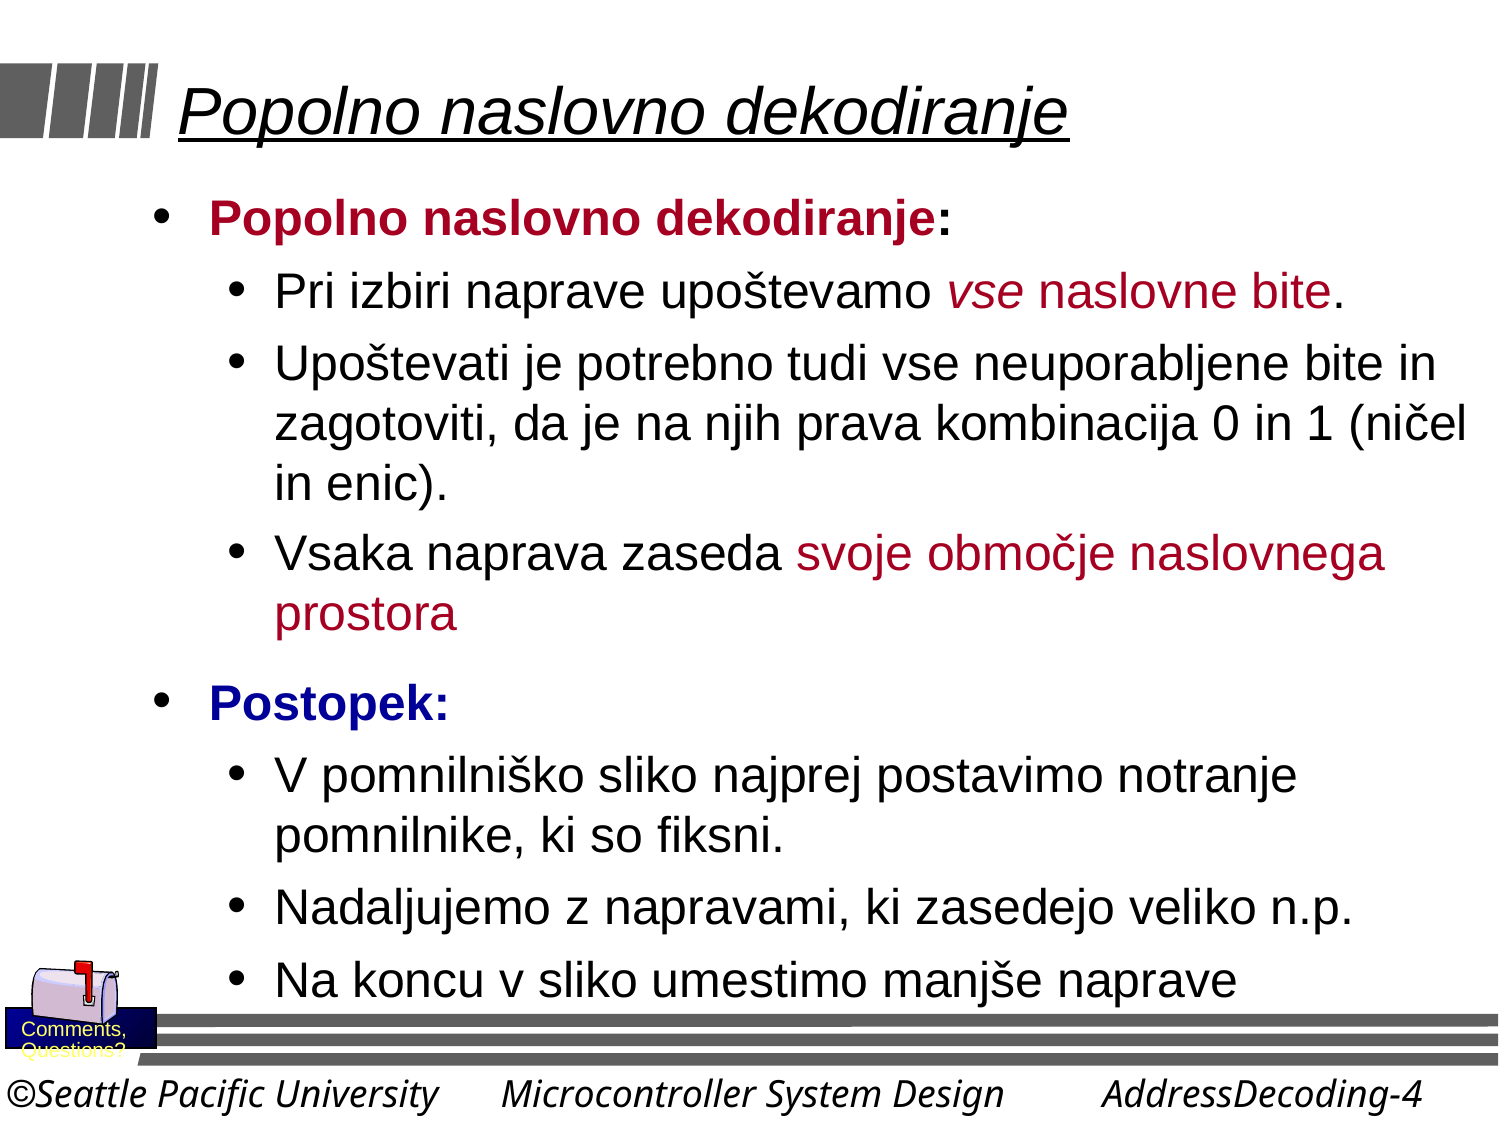

# Popolno naslovno dekodiranje
Popolno naslovno dekodiranje:
Pri izbiri naprave upoštevamo vse naslovne bite.
Upoštevati je potrebno tudi vse neuporabljene bite in zagotoviti, da je na njih prava kombinacija 0 in 1 (ničel in enic).
Vsaka naprava zaseda svoje območje naslovnega prostora
Postopek:
V pomnilniško sliko najprej postavimo notranje pomnilnike, ki so fiksni.
Nadaljujemo z napravami, ki zasedejo veliko n.p.
Na koncu v sliko umestimo manjše naprave